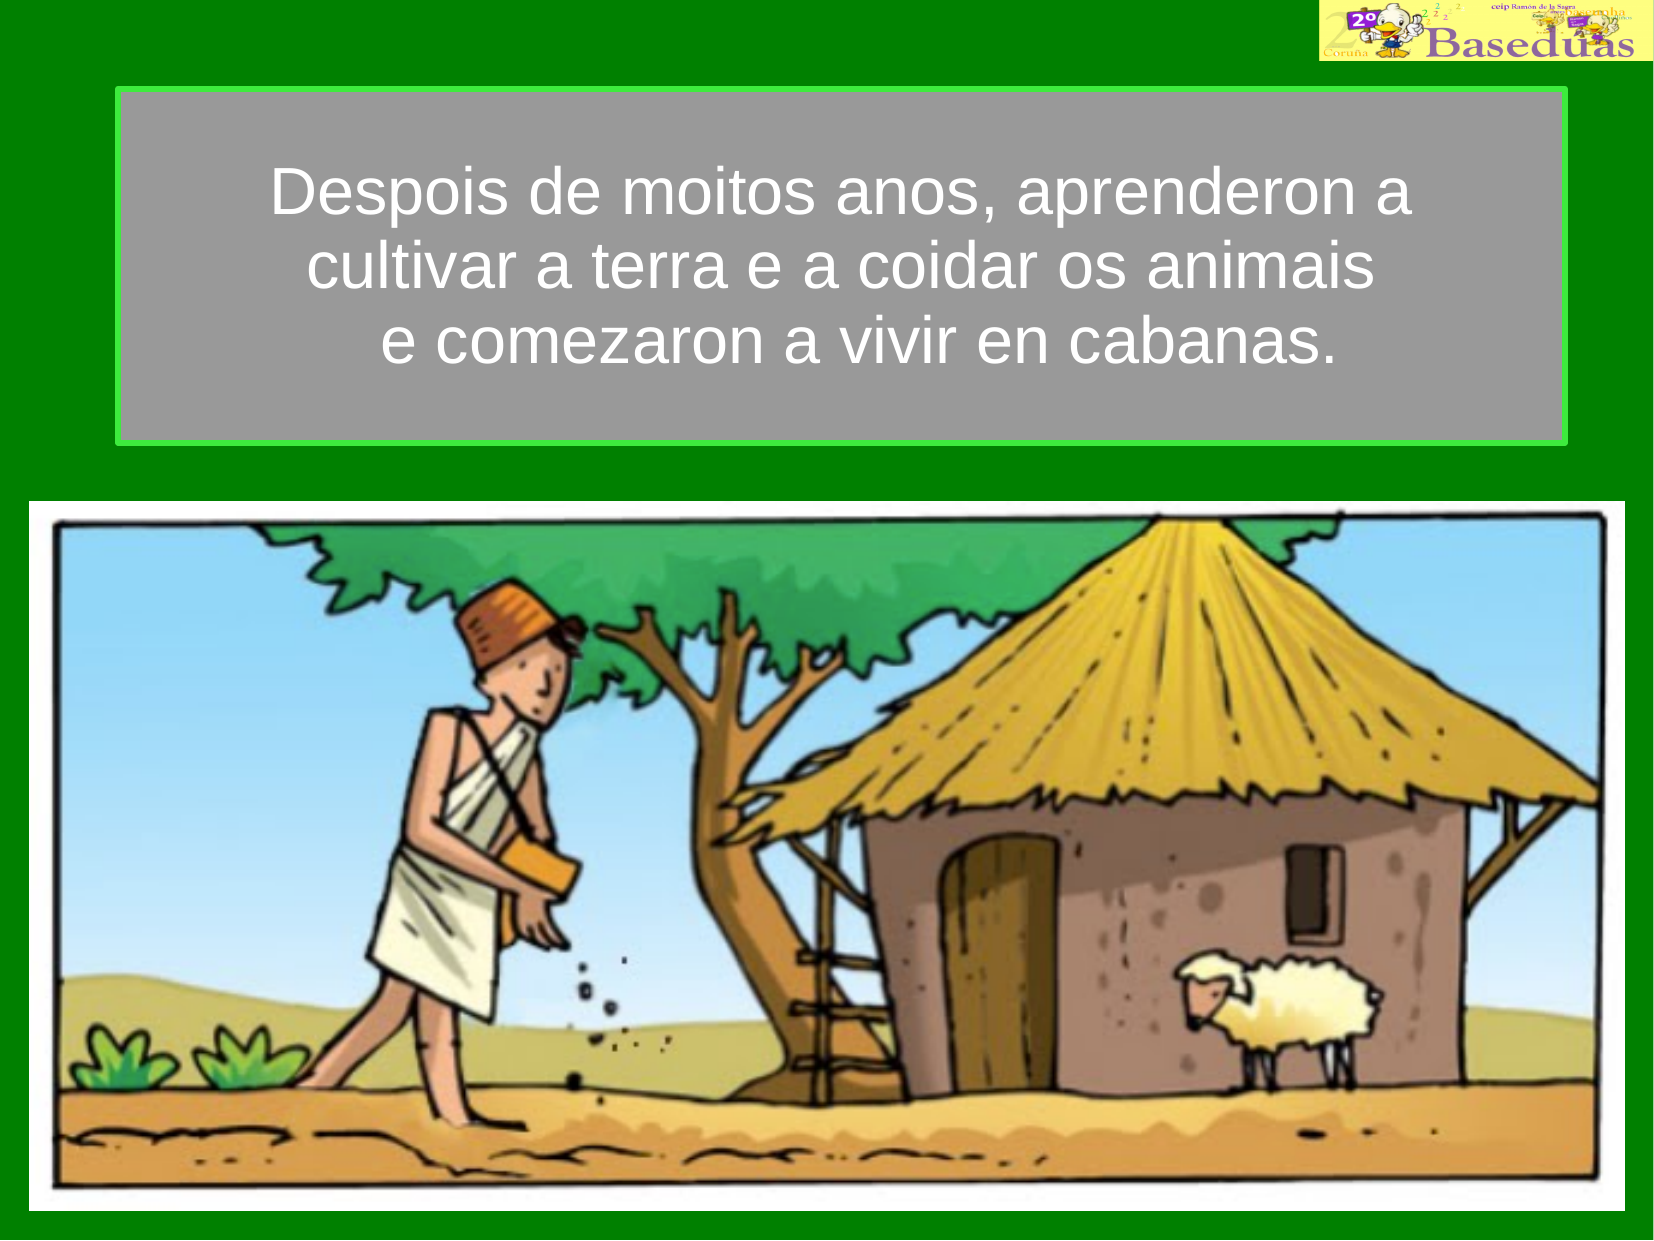

Despois de moitos anos, aprenderon a
 cultivar a terra e a coidar os animais
 e comezaron a vivir en cabanas.